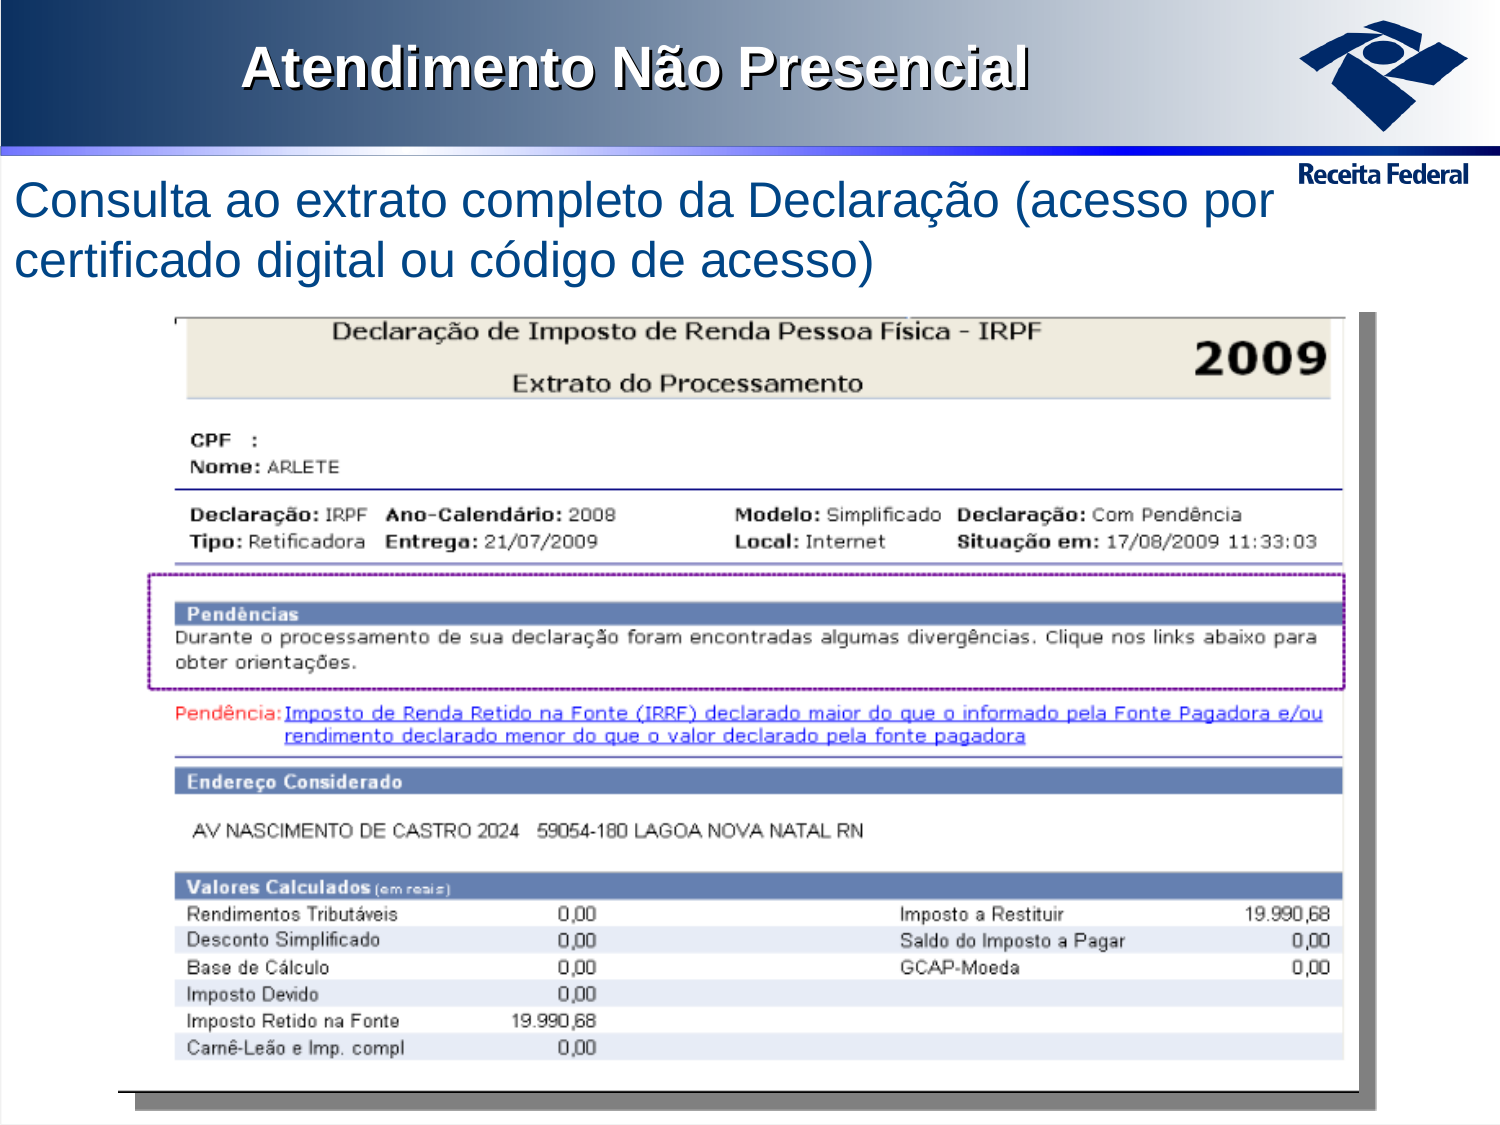

Atendimento Não Presencial
Consulta ao extrato completo da Declaração (acesso por certificado digital ou código de acesso)
#